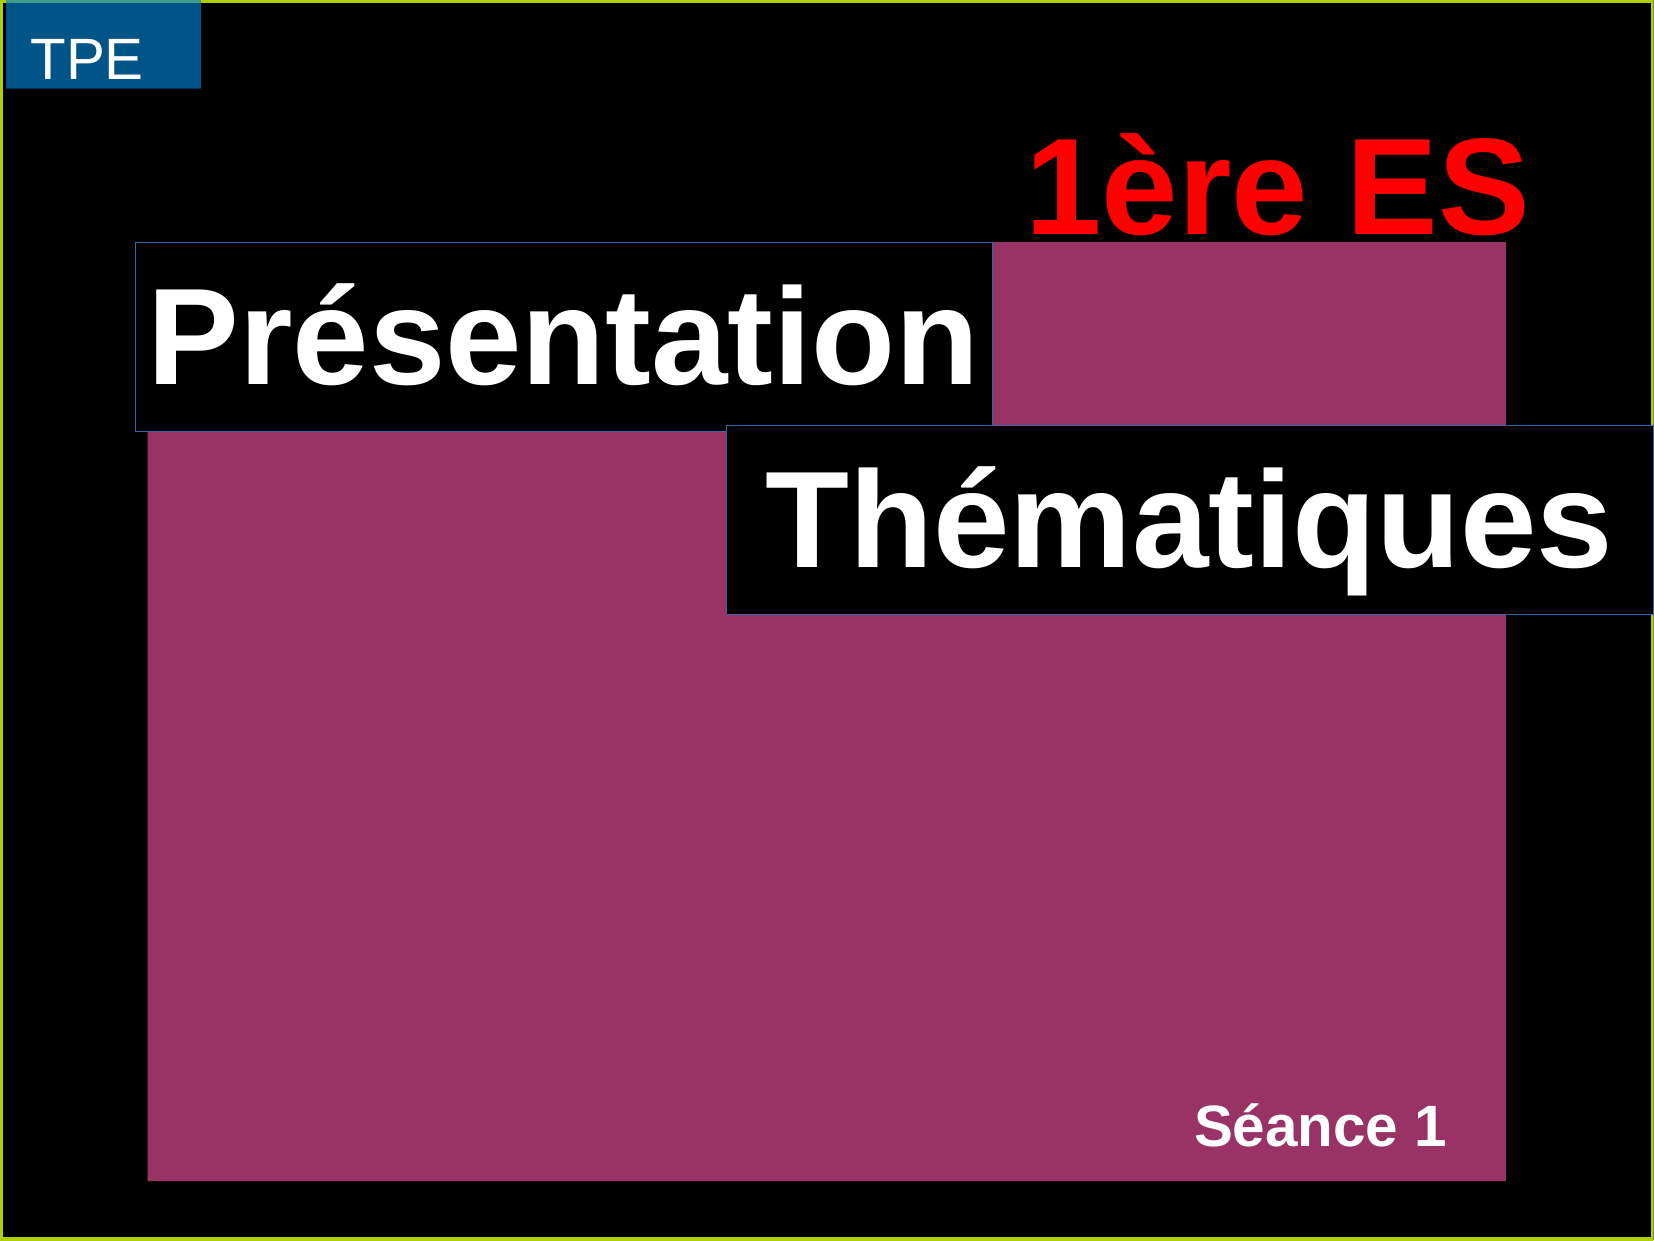

TPE
1ère ES
Présentation
Thématiques
Séance 1